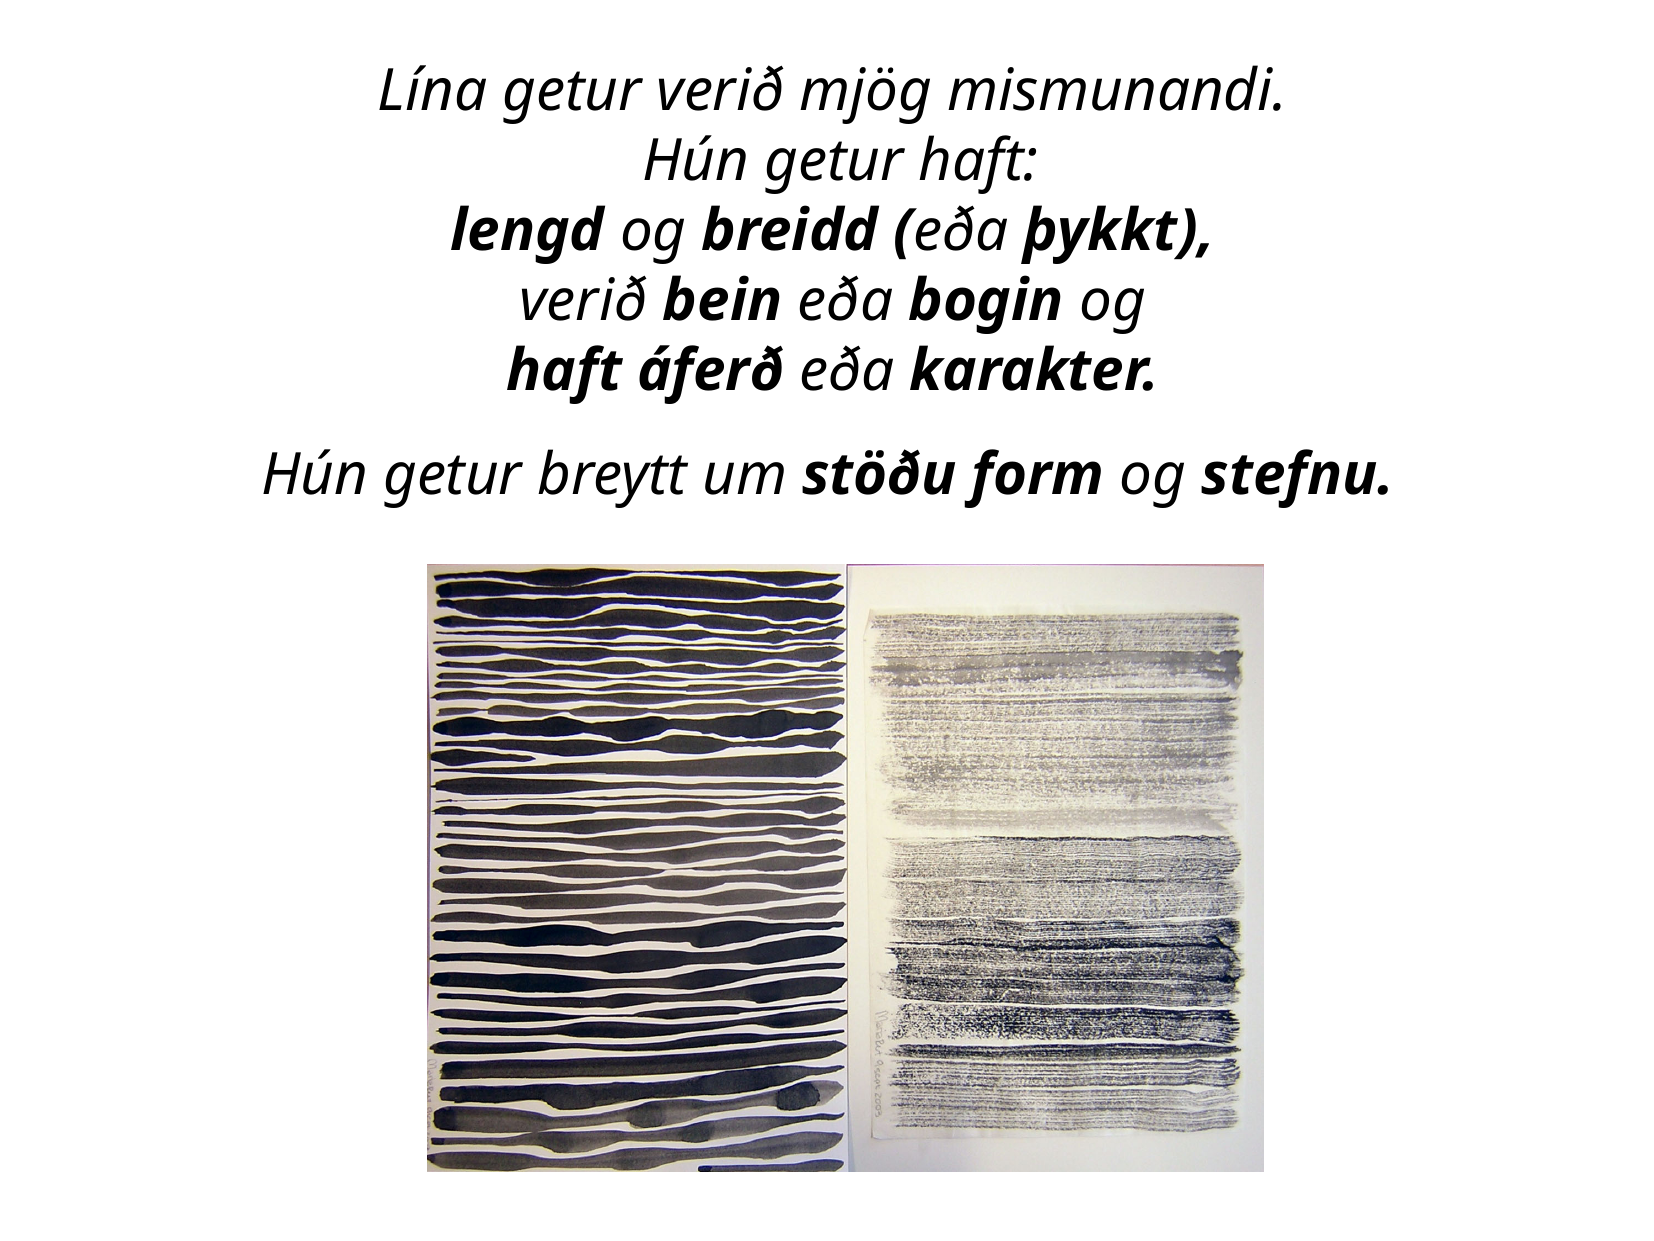

# Lína getur verið mjög mismunandi. Hún getur haft: lengd og breidd (eða þykkt), verið bein eða bogin og haft áferð eða karakter. Hún getur breytt um stöðu form og stefnu.